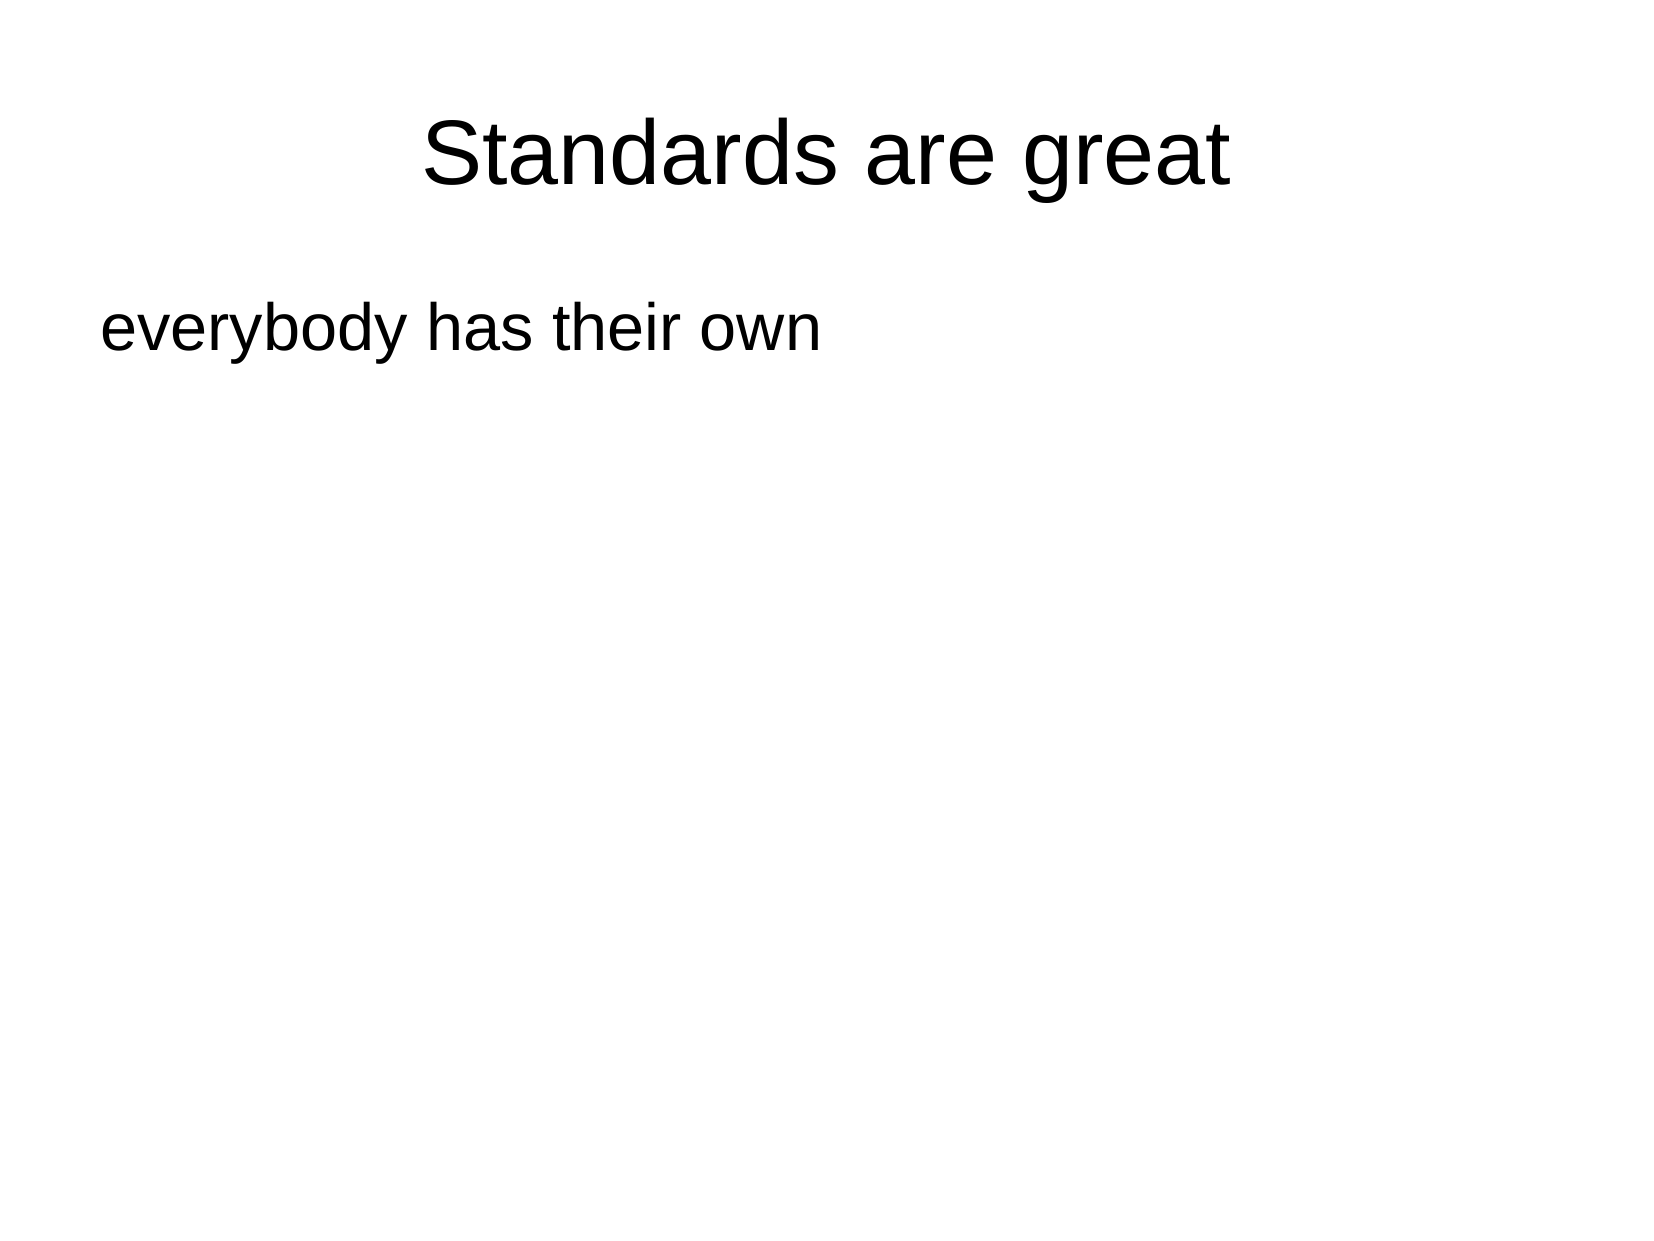

# Standards are great
everybody has their own